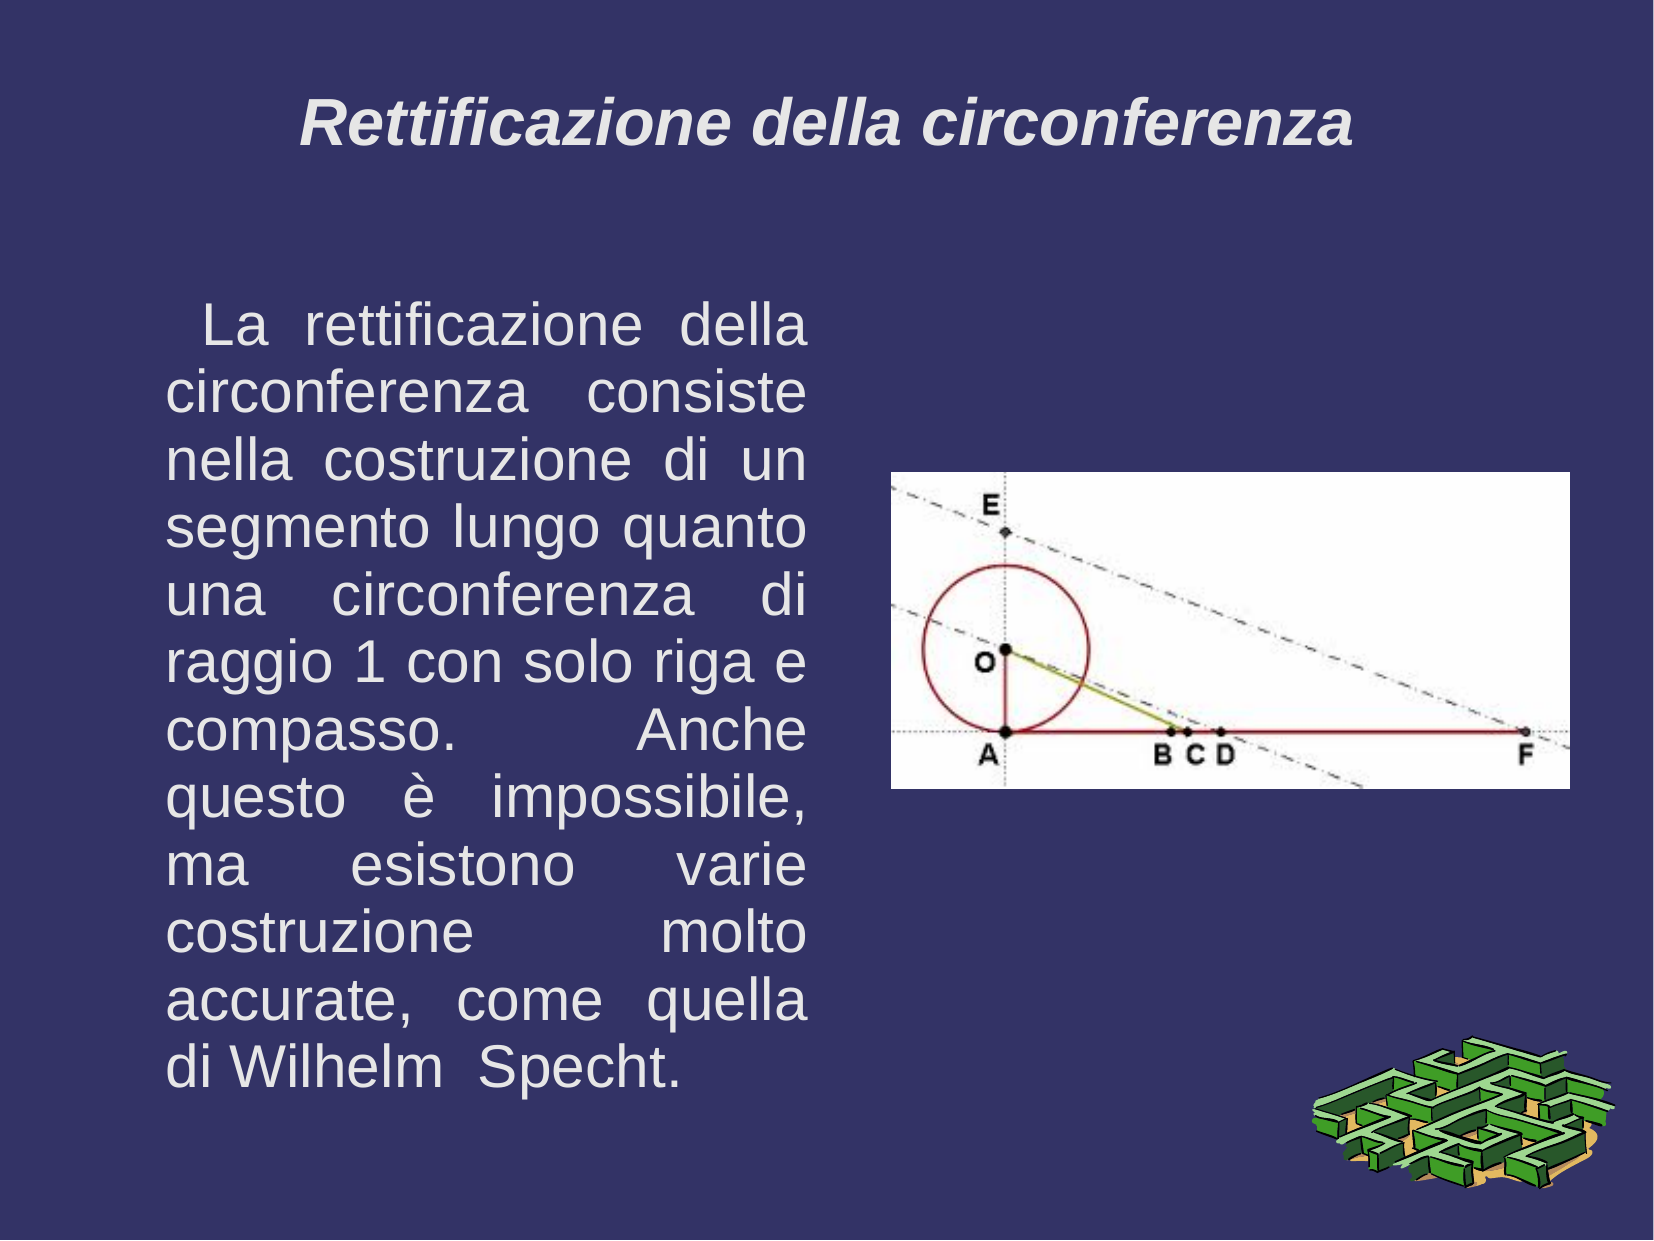

# Rettificazione della circonferenza
 La rettificazione della circonferenza consiste nella costruzione di un segmento lungo quanto una circonferenza di raggio 1 con solo riga e compasso. Anche questo è impossibile, ma esistono varie costruzione molto accurate, come quella di Wilhelm Specht.